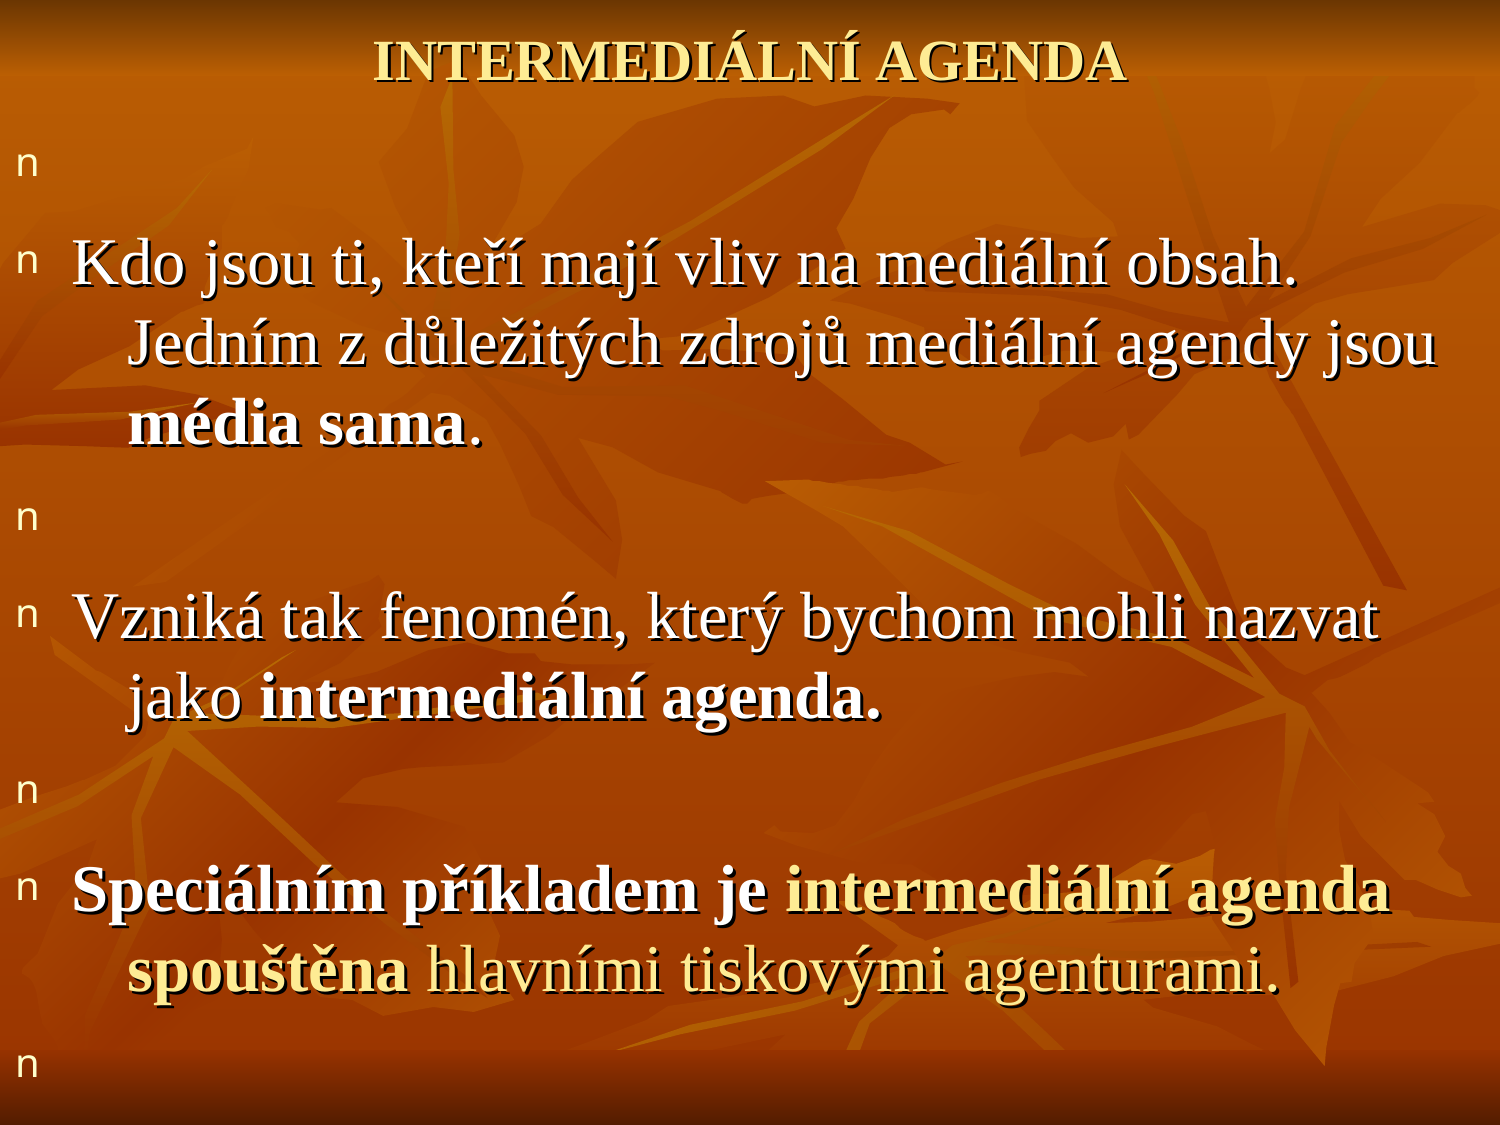

# INTERMEDIÁLNÍ AGENDA
Kdo jsou ti, kteří mají vliv na mediální obsah. Jedním z důležitých zdrojů mediální agendy jsou média sama.
Vzniká tak fenomén, který bychom mohli nazvat jako intermediální agenda.
Speciálním příkladem je intermediální agenda spouštěna hlavními tiskovými agenturami.